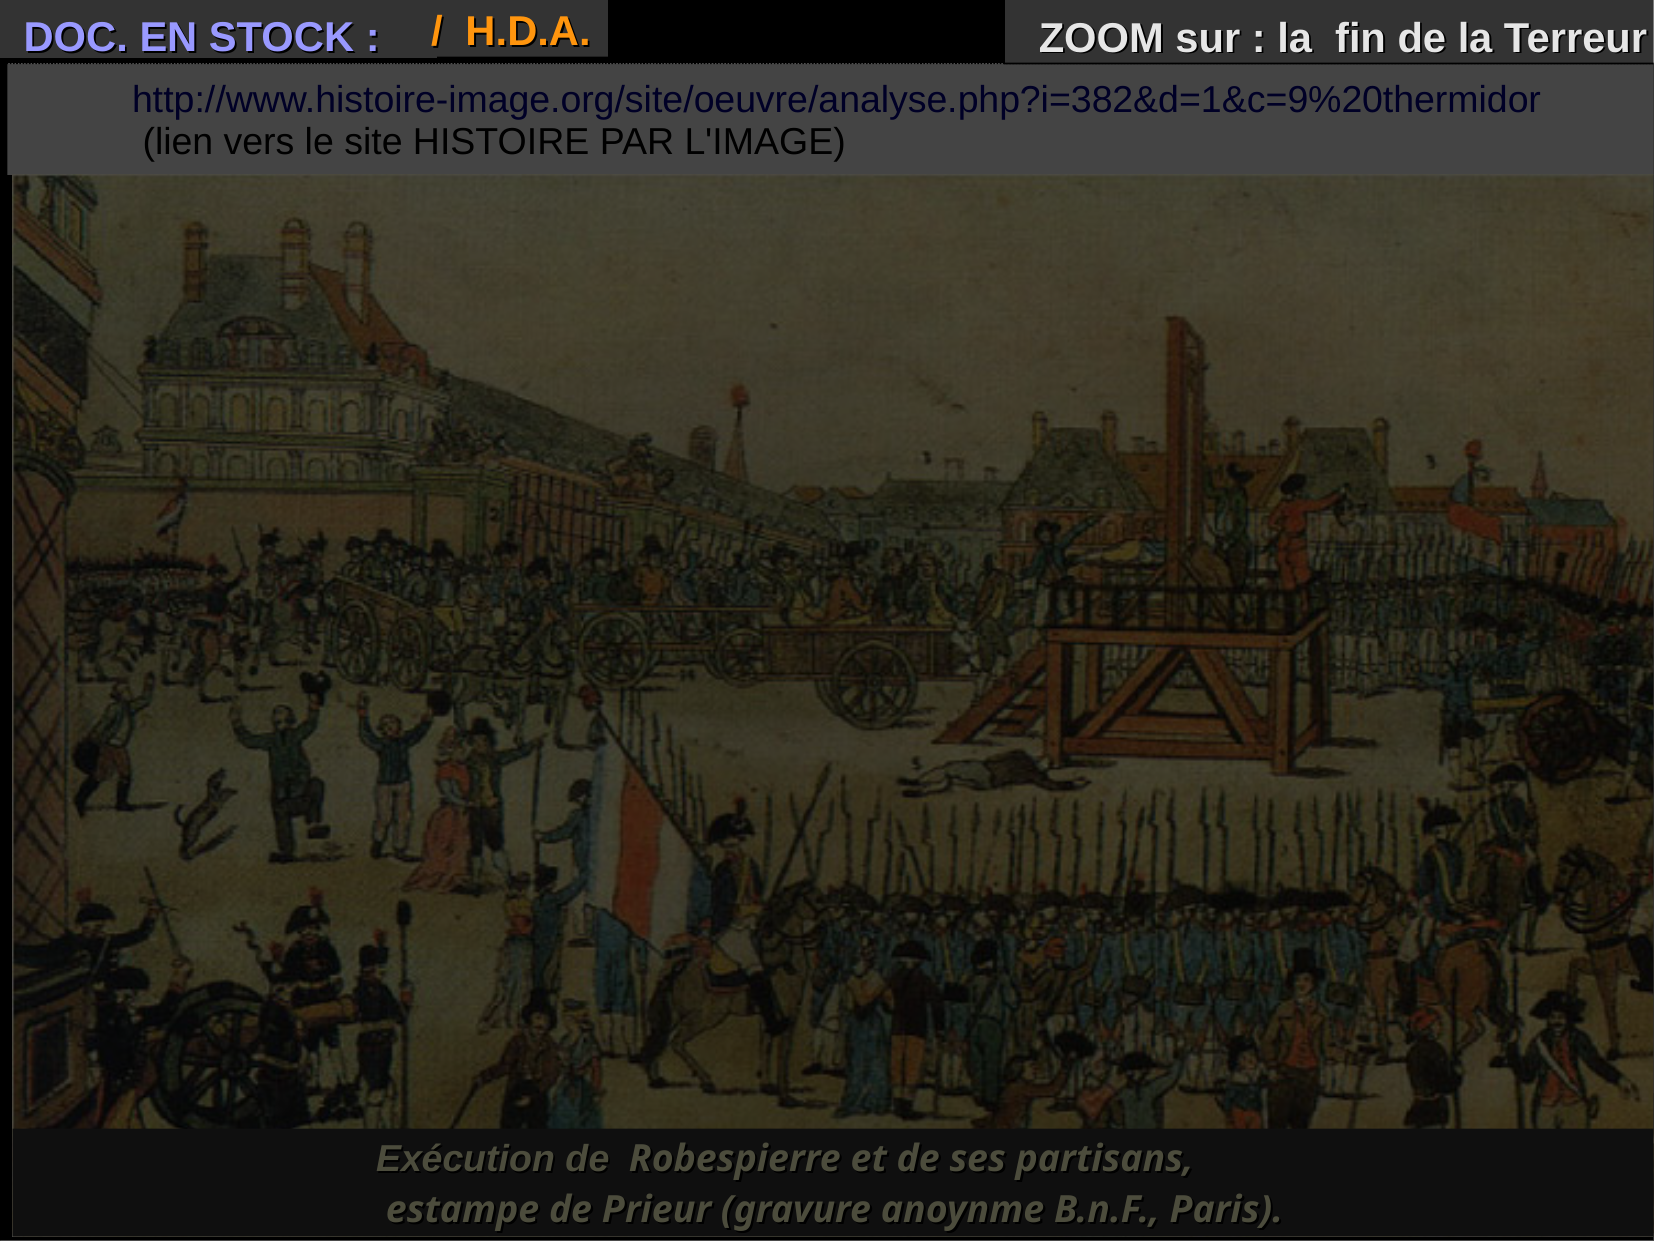

/ H.D.A.
DOC. EN STOCK :
ZOOM sur : la fin de la Terreur
http://www.histoire-image.org/site/oeuvre/analyse.php?i=382&d=1&c=9%20thermidor
 (lien vers le site HISTOIRE PAR L'IMAGE)
Séance du 9 Thermidor (27 juillet 1794) de Raymond-Quinsac MONVOISIN,
1837, huile sur toile, Musée de la Révolution Française, Vizille
Exécution de Robespierre et de ses partisans,
 estampe de Prieur (gravure anoynme B.n.F., Paris).